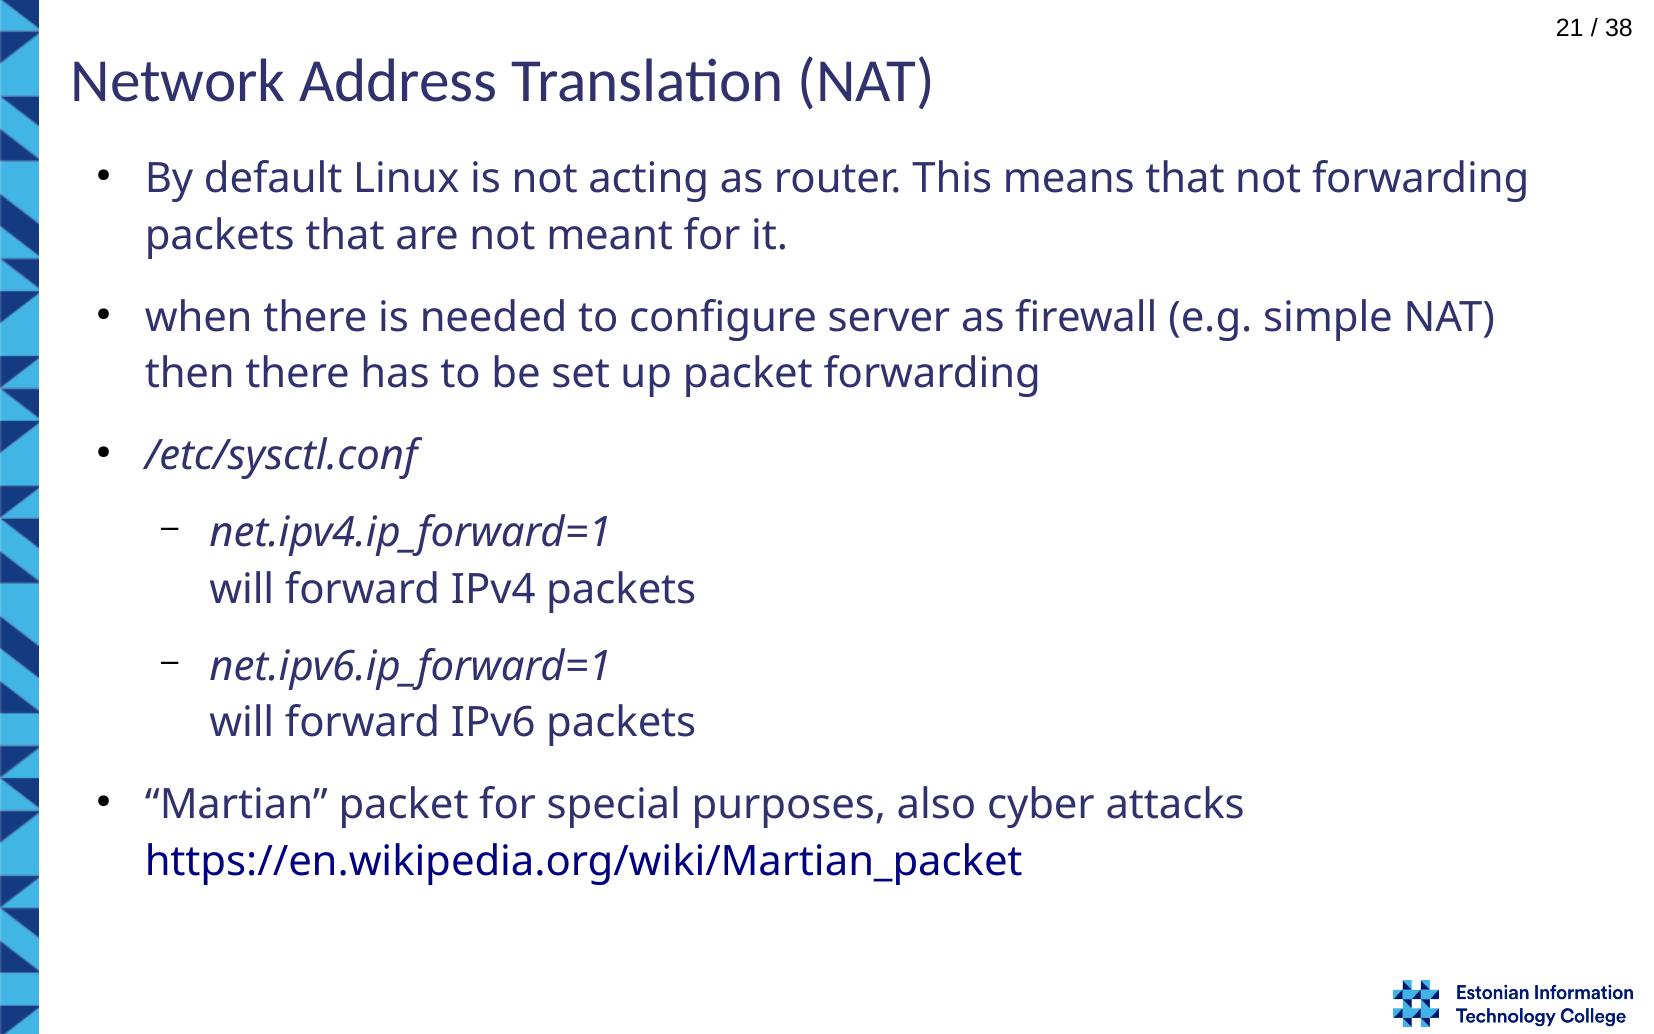

# Network Address Translation (NAT)
By default Linux is not acting as router. This means that not forwarding packets that are not meant for it.
when there is needed to configure server as firewall (e.g. simple NAT) then there has to be set up packet forwarding
/etc/sysctl.conf
net.ipv4.ip_forward=1
will forward IPv4 packets
net.ipv6.ip_forward=1
will forward IPv6 packets
“Martian” packet for special purposes, also cyber attacks https://en.wikipedia.org/wiki/Martian_packet